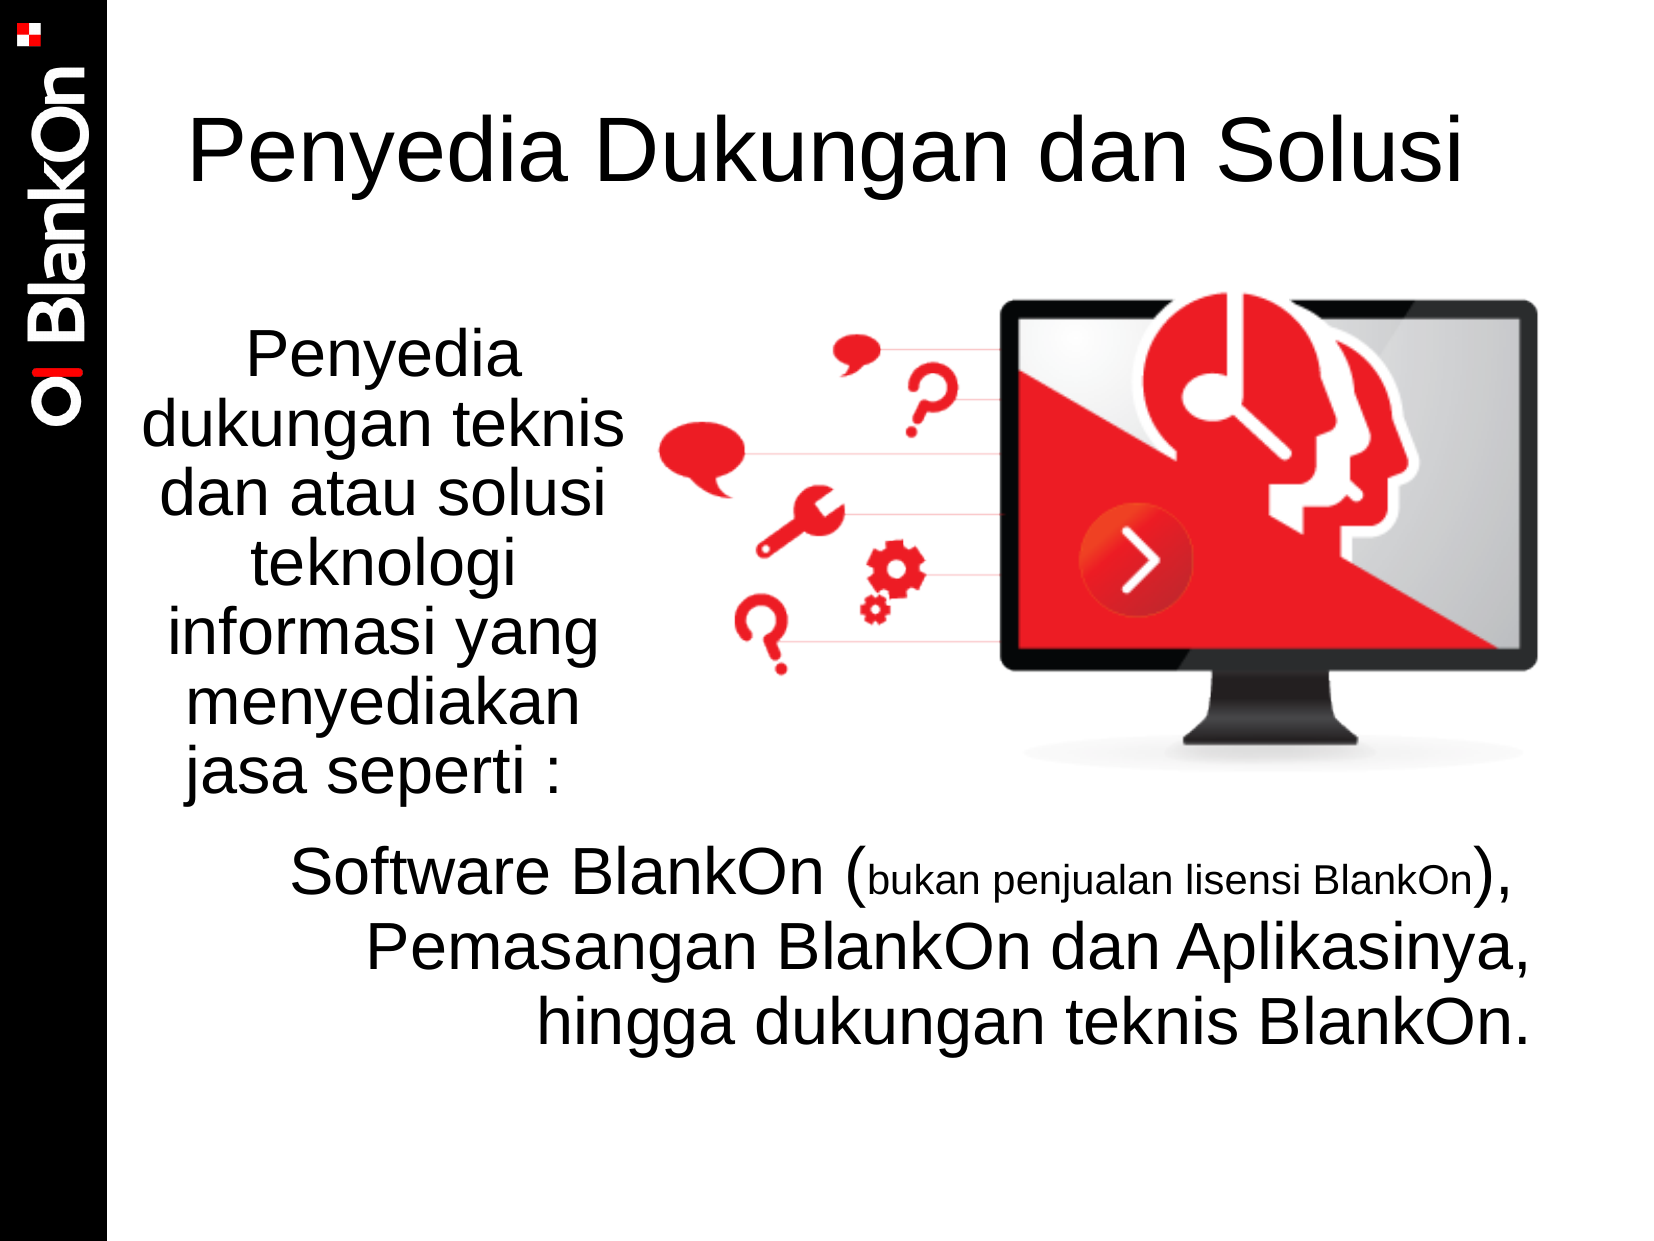

# Penyedia Dukungan dan Solusi
Penyedia dukungan teknis dan atau solusi teknologi informasi yang menyediakan jasa seperti :
Software BlankOn (bukan penjualan lisensi BlankOn),
Pemasangan BlankOn dan Aplikasinya, hingga dukungan teknis BlankOn.